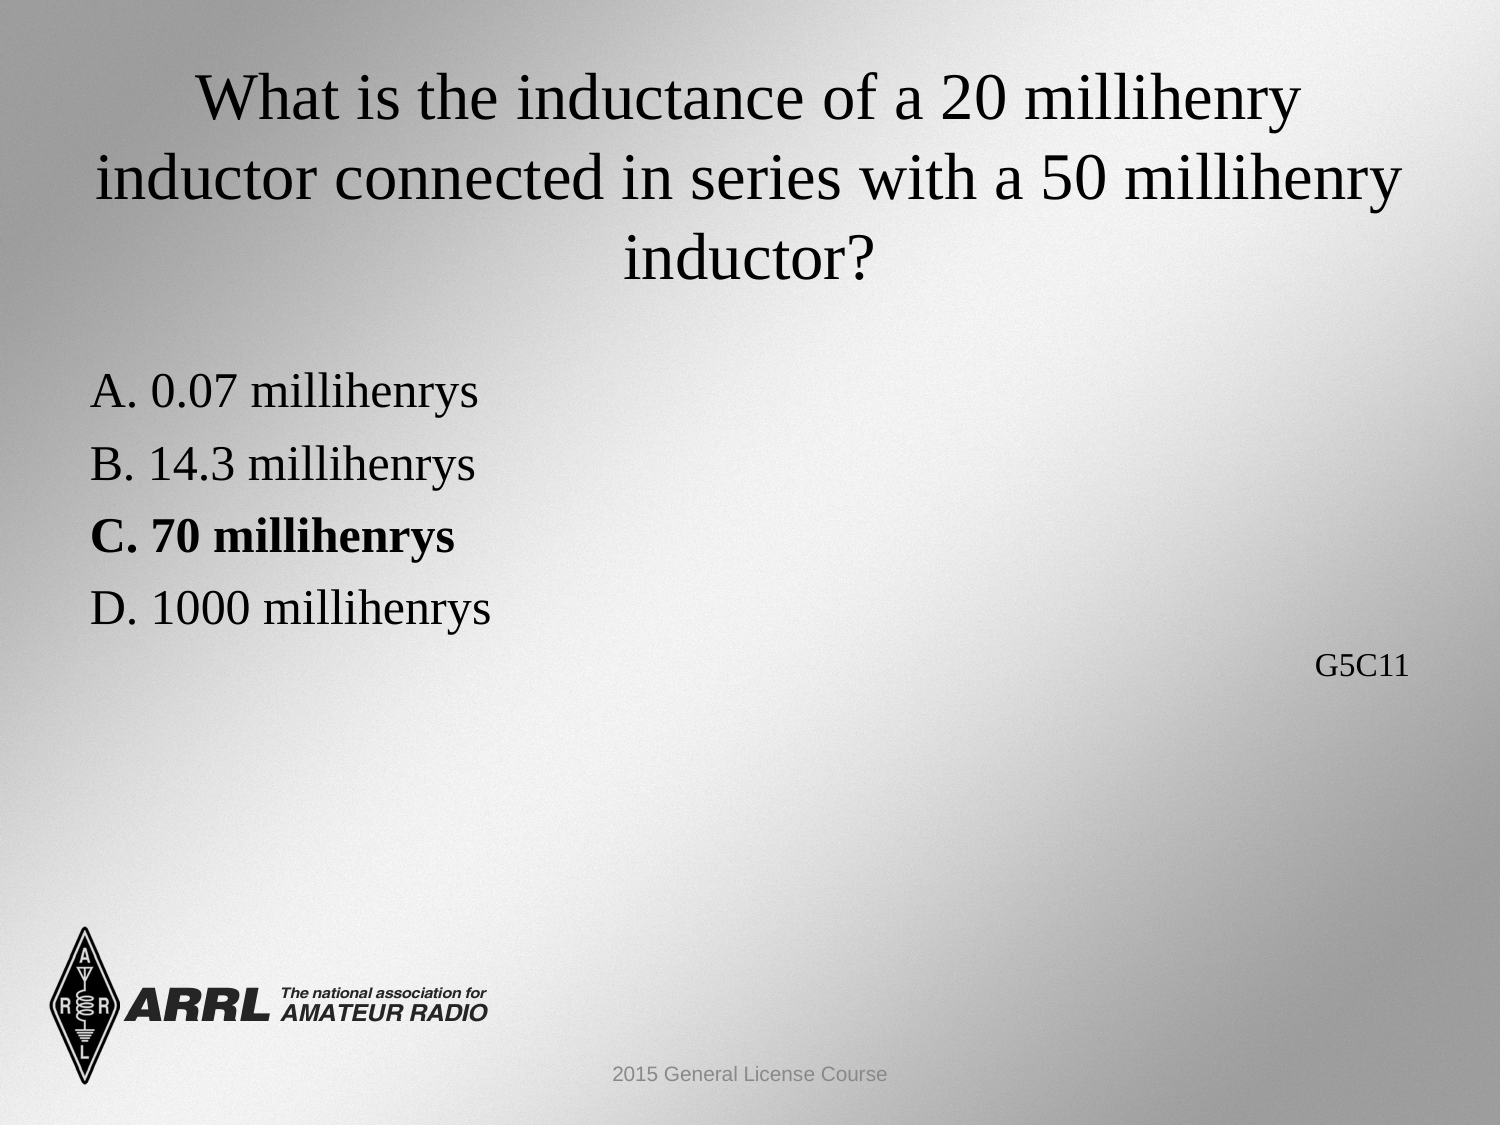

# What is the inductance of a 20 millihenry inductor connected in series with a 50 millihenry inductor?
A. 0.07 millihenrys
B. 14.3 millihenrys
C. 70 millihenrys
D. 1000 millihenrys
 G5C11
2015 General License Course